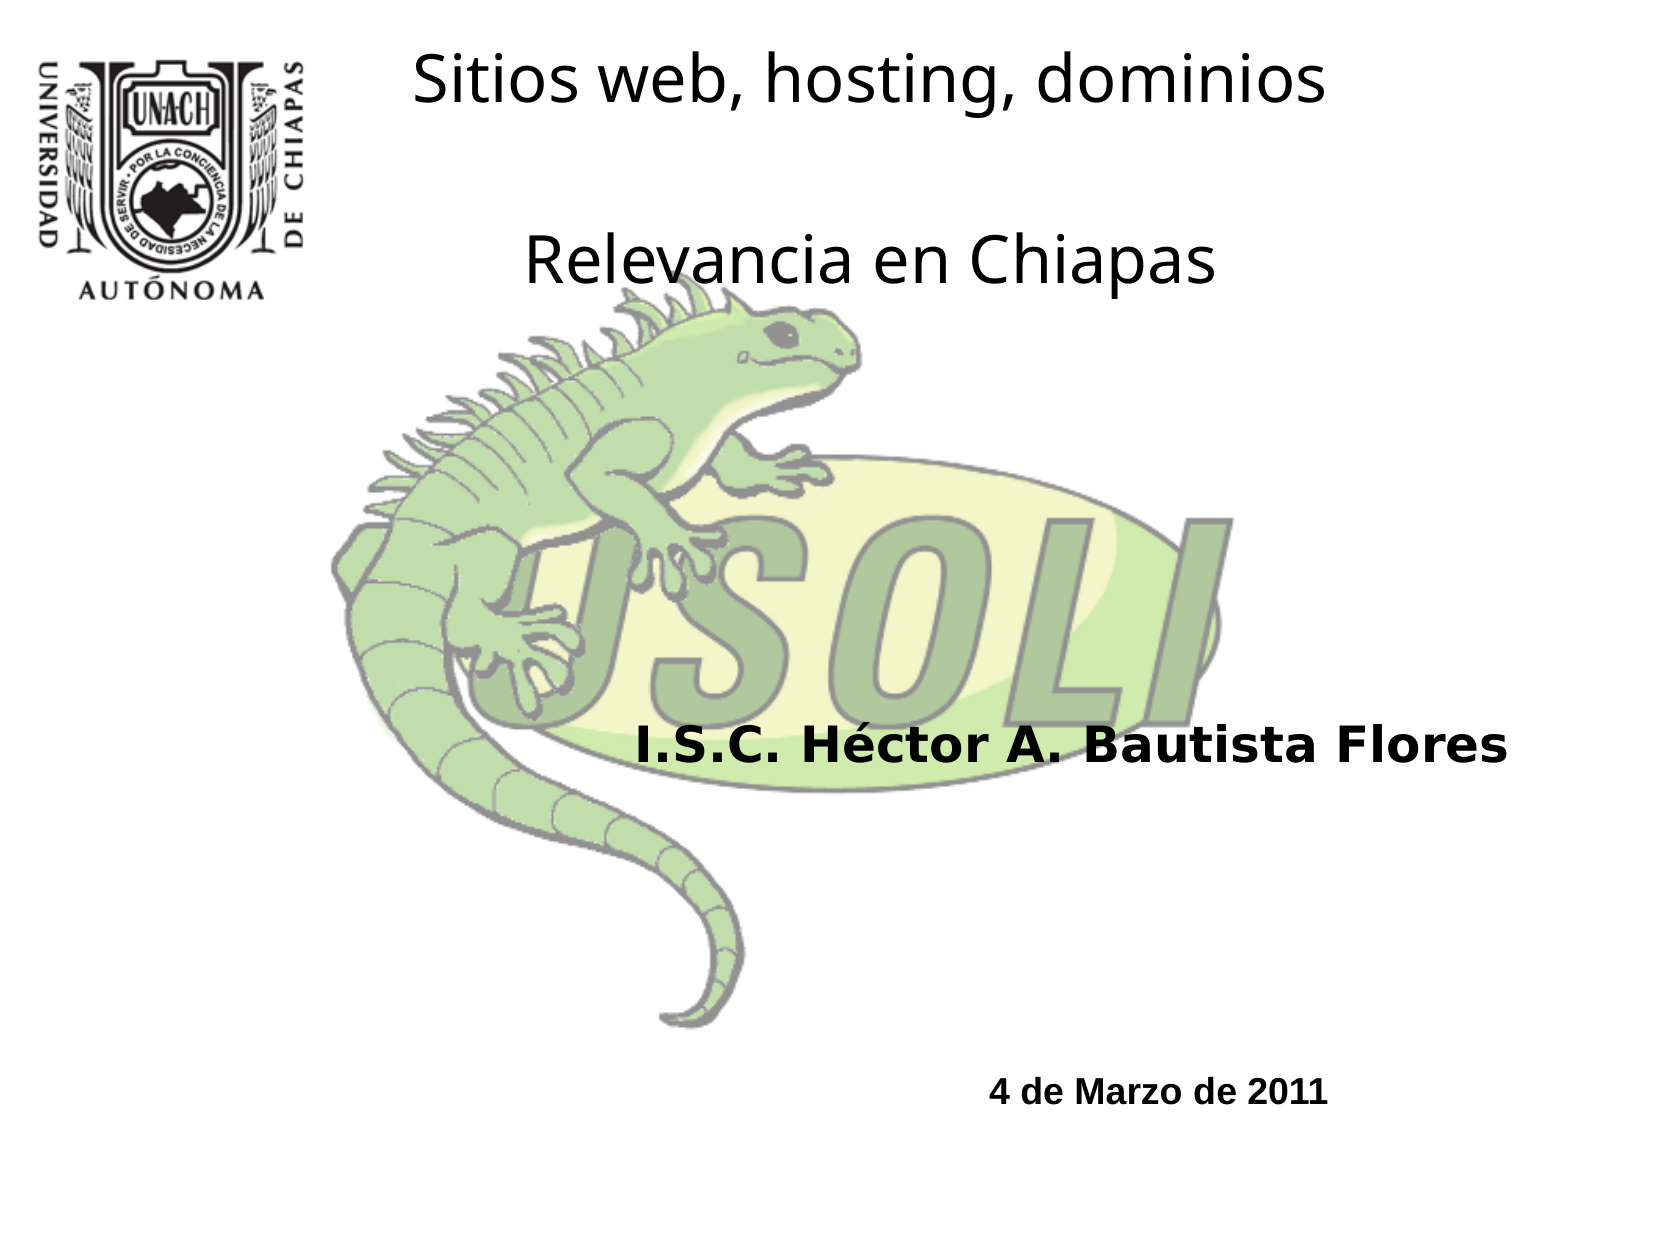

Sitios web, hosting, dominios
Relevancia en Chiapas
I.S.C. Héctor A. Bautista Flores
4 de Marzo de 2011